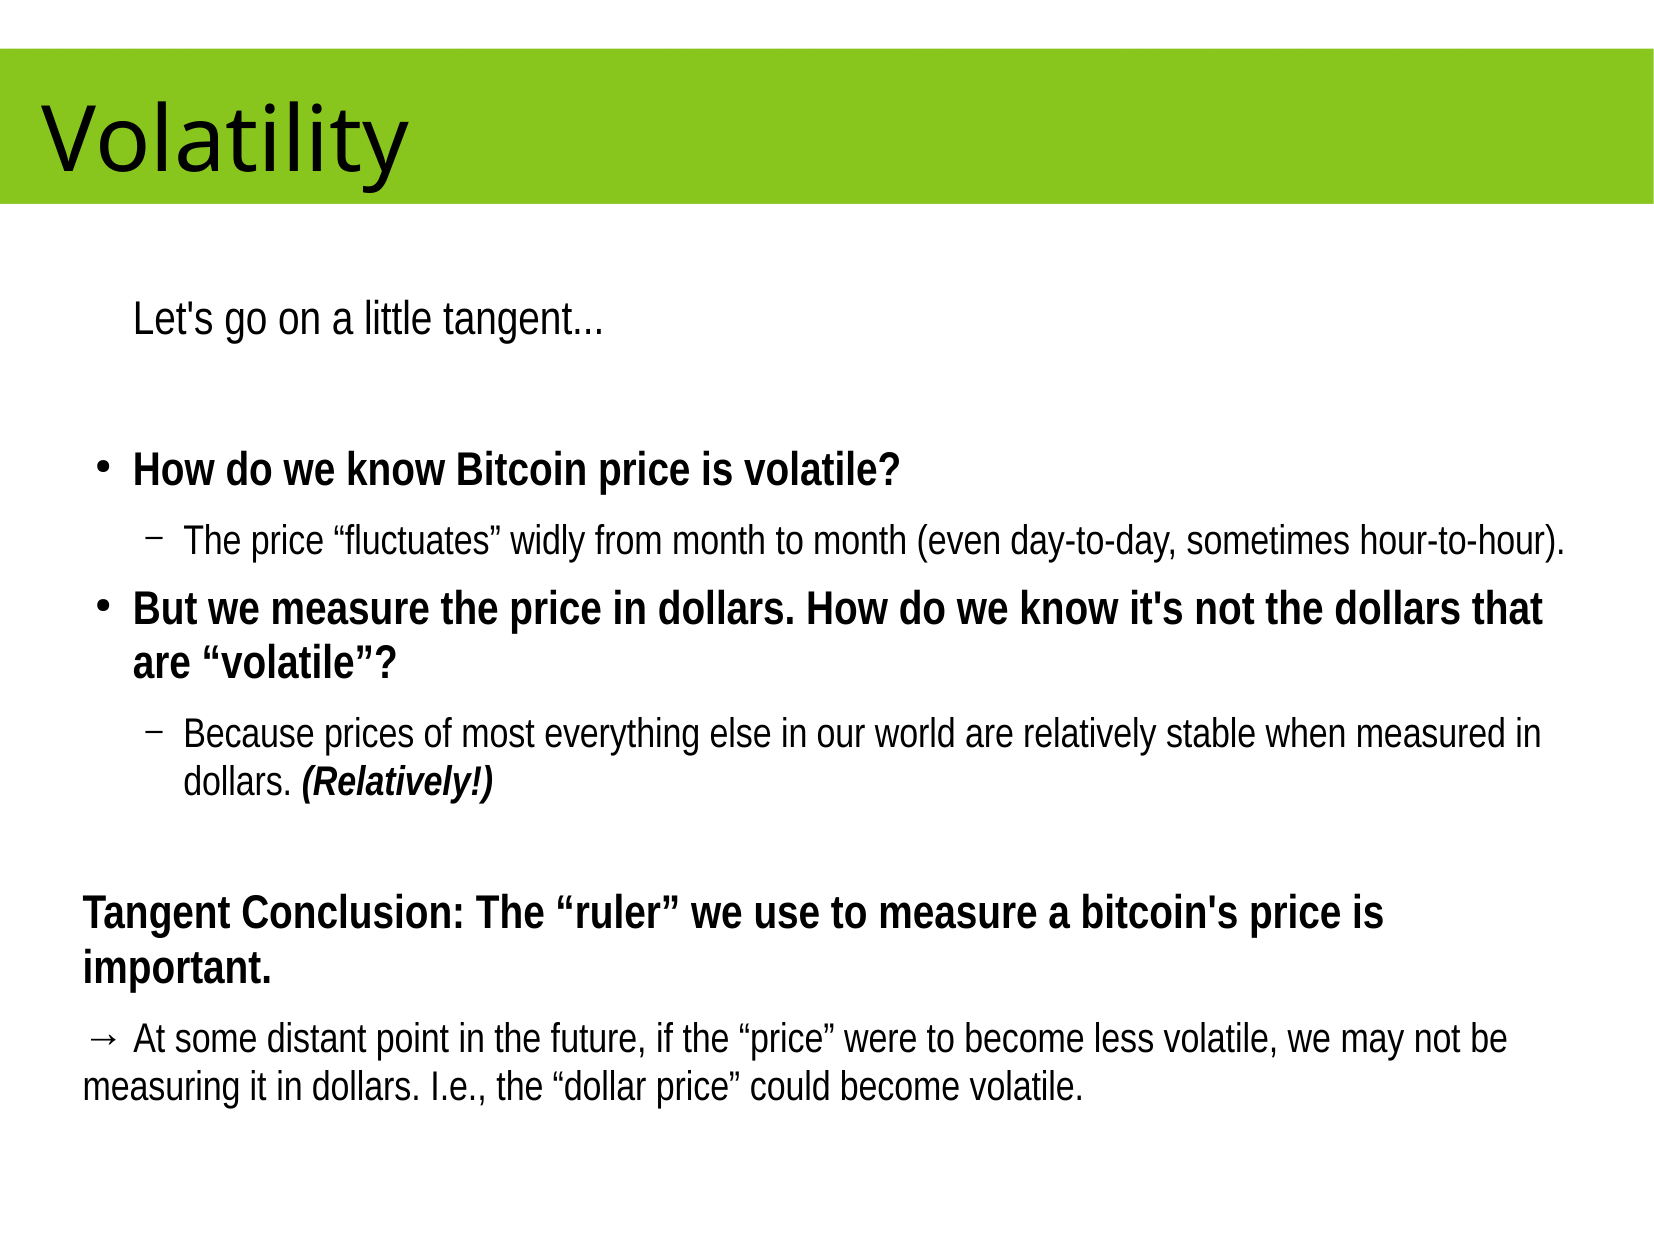

# Volatility
Let's go on a little tangent...
How do we know Bitcoin price is volatile?
The price “fluctuates” widly from month to month (even day-to-day, sometimes hour-to-hour).
But we measure the price in dollars. How do we know it's not the dollars that are “volatile”?
Because prices of most everything else in our world are relatively stable when measured in dollars. (Relatively!)
Tangent Conclusion: The “ruler” we use to measure a bitcoin's price is important.
→ At some distant point in the future, if the “price” were to become less volatile, we may not be measuring it in dollars. I.e., the “dollar price” could become volatile.